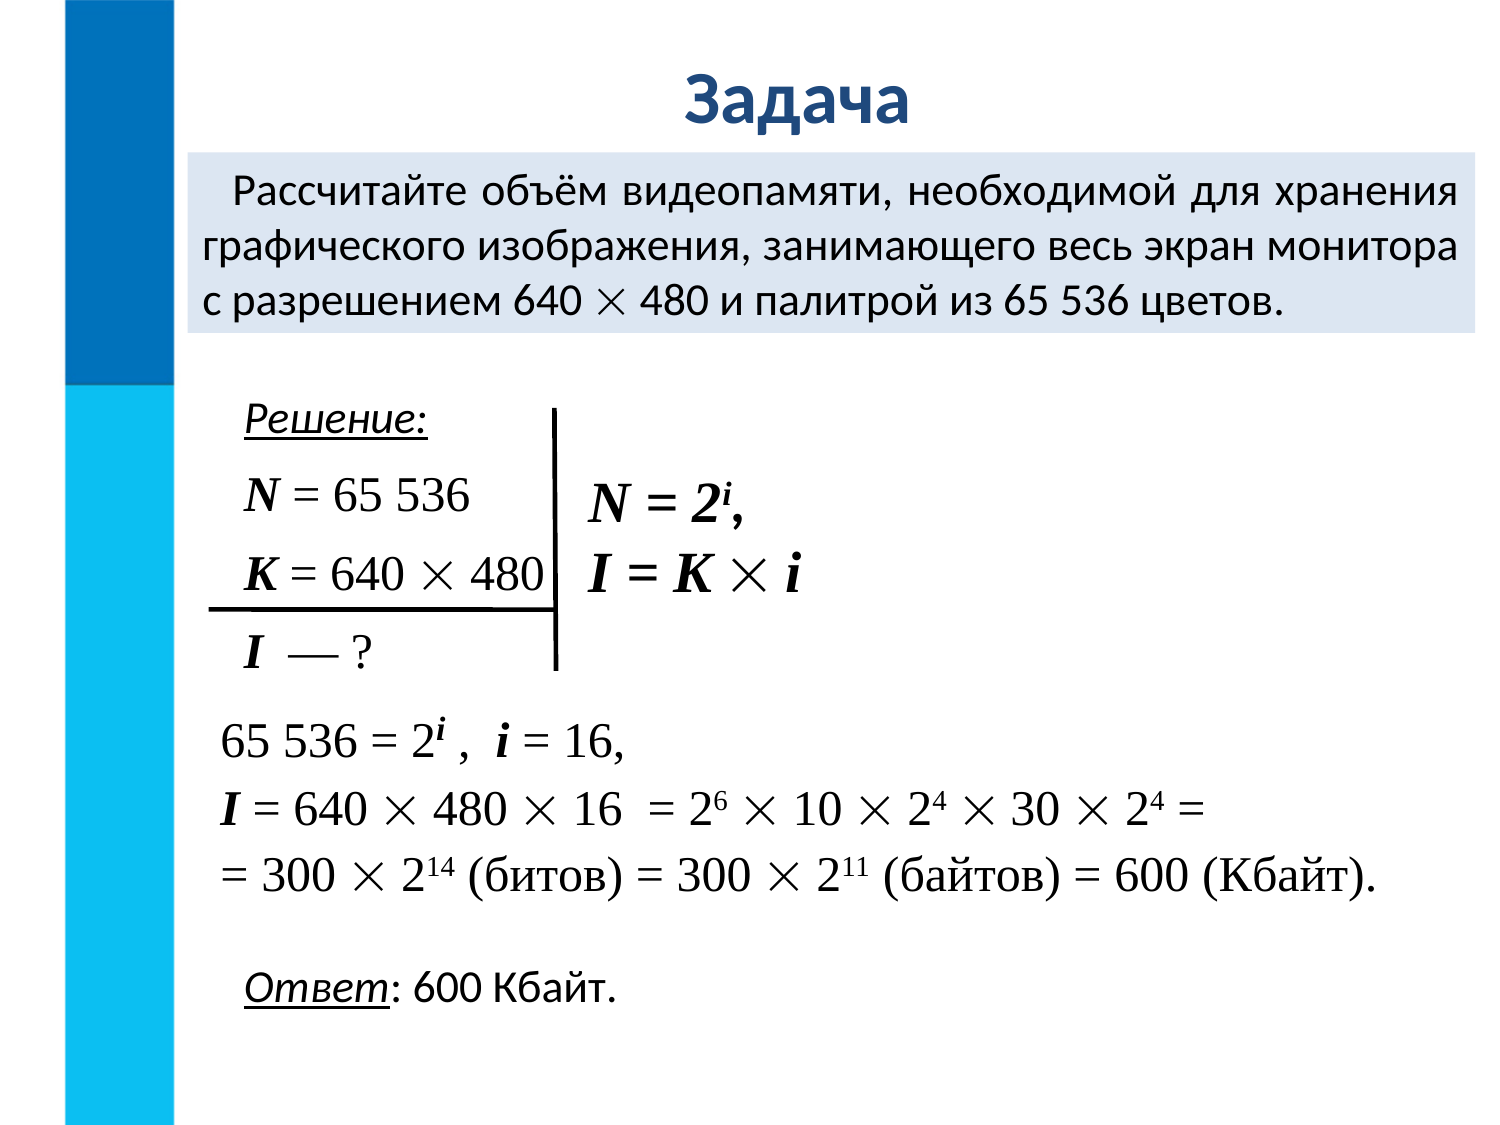

Задача
Рассчитайте объём видеопамяти, необходимой для хранения графического изображения, занимающего весь экран монитора с разрешением 640  480 и палитрой из 65 536 цветов.
Решение:
N = 65 536
K = 640  480
I — ?
N = 2i,
I = K  i
65 536 = 2i , i = 16,
I = 640  480  16 = 26  10  24  30  24 =
= 300  214 (битов) = 300  211 (байтов) = 600 (Кбайт).
Ответ: 600 Кбайт.